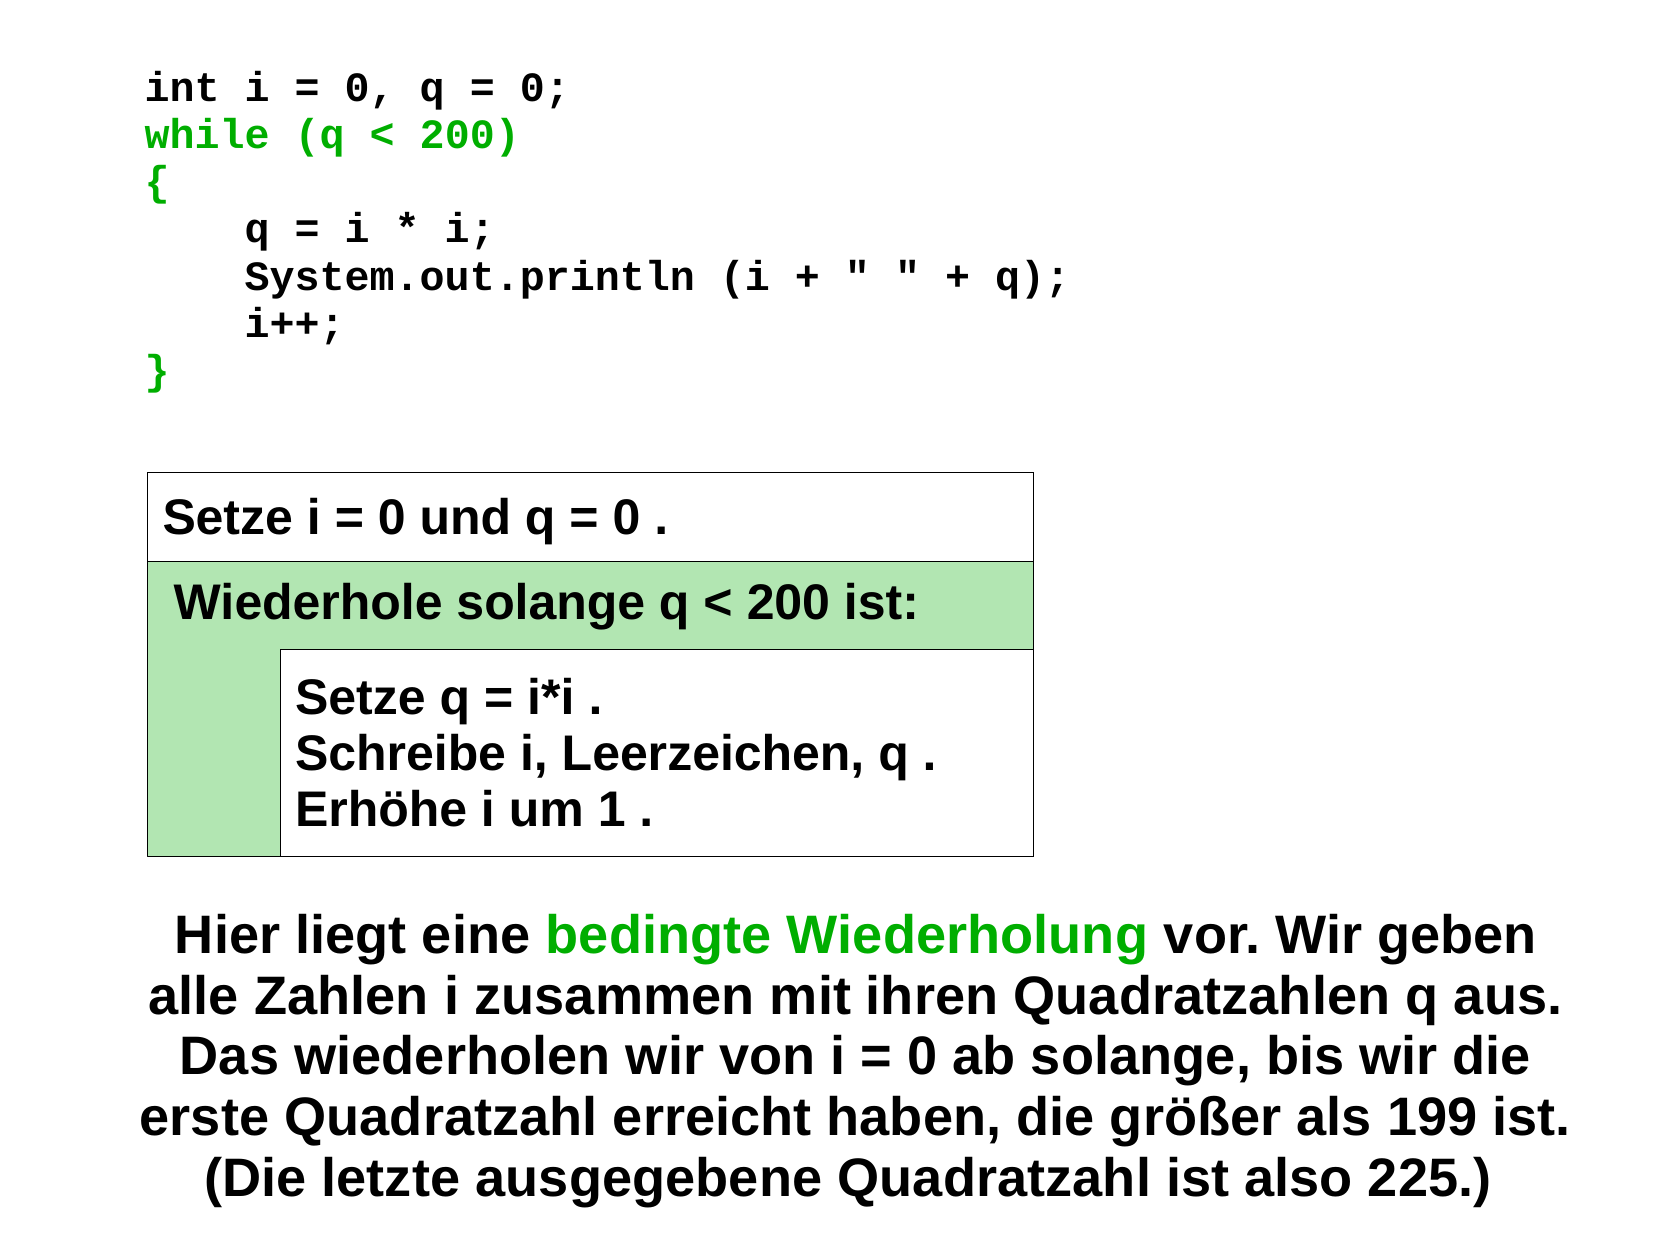

int i = 0, q = 0;
while (q < 200)
{
 q = i * i;
 System.out.println (i + " " + q);
 i++;
}
Setze i = 0 und q = 0 .
Wiederhole solange q < 200 ist:
Setze q = i*i .
Schreibe i, Leerzeichen, q .
Erhöhe i um 1 .
Hier liegt eine bedingte Wiederholung vor. Wir geben alle Zahlen i zusammen mit ihren Quadratzahlen q aus. Das wiederholen wir von i = 0 ab solange, bis wir die erste Quadratzahl erreicht haben, die größer als 199 ist. (Die letzte ausgegebene Quadratzahl ist also 225.)